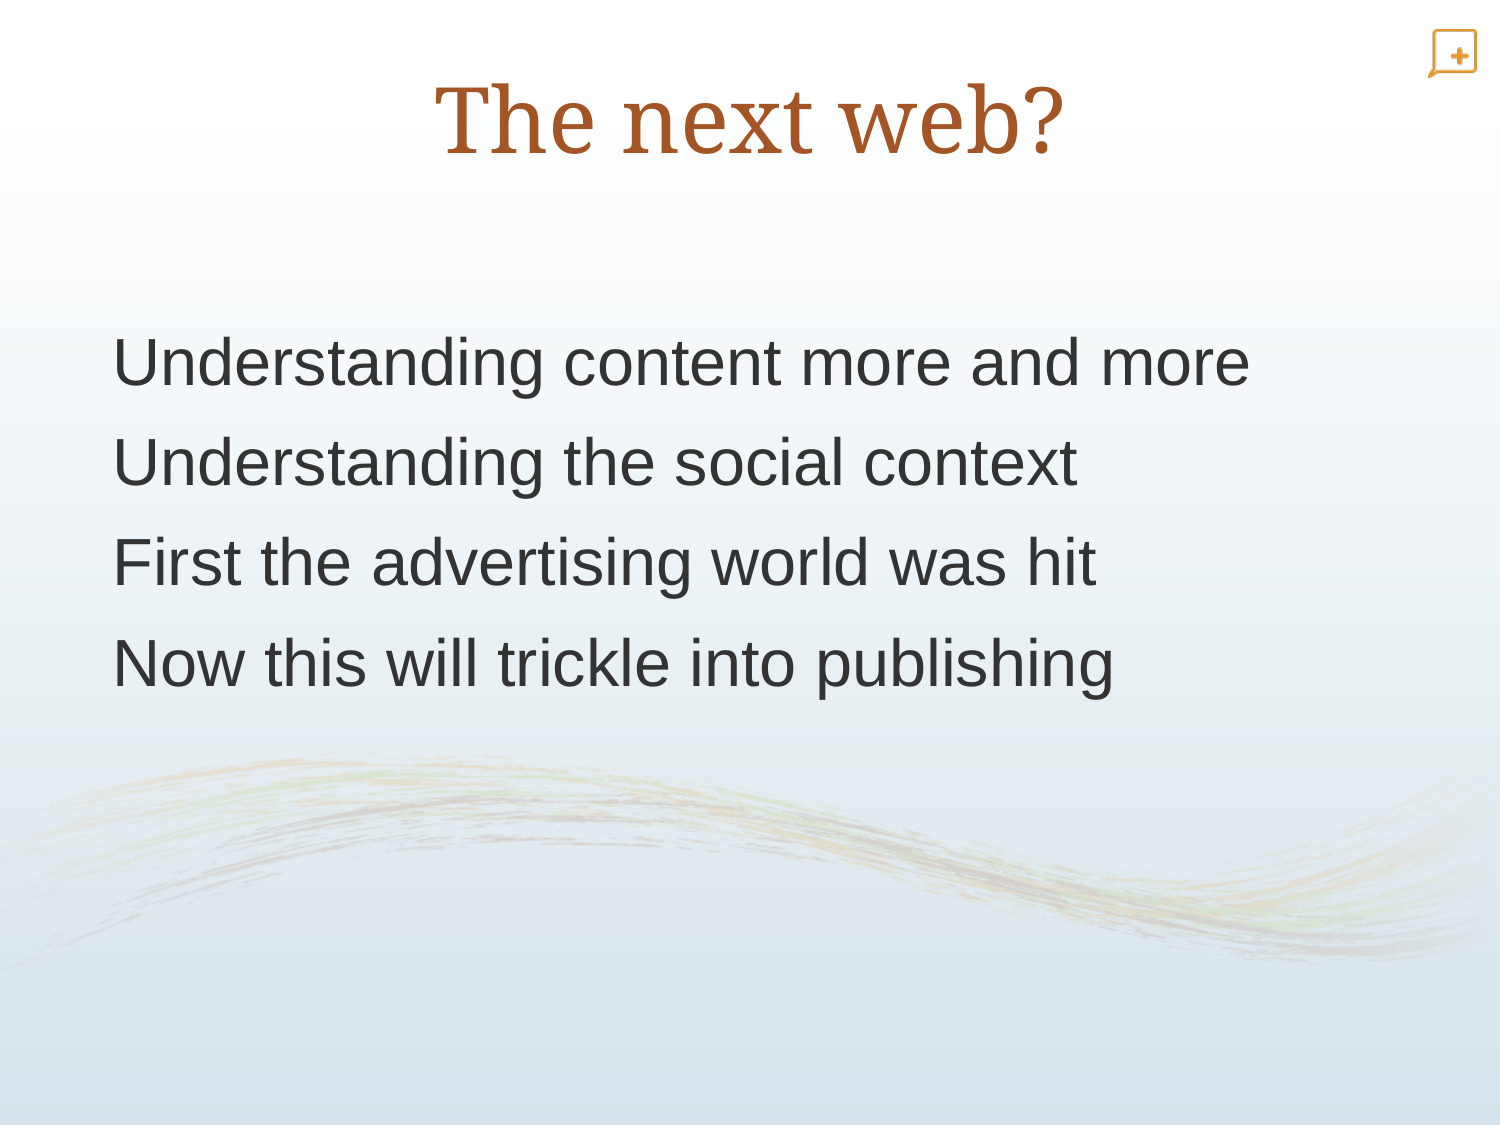

# The next web?
Understanding content more and more
Understanding the social context
First the advertising world was hit
Now this will trickle into publishing